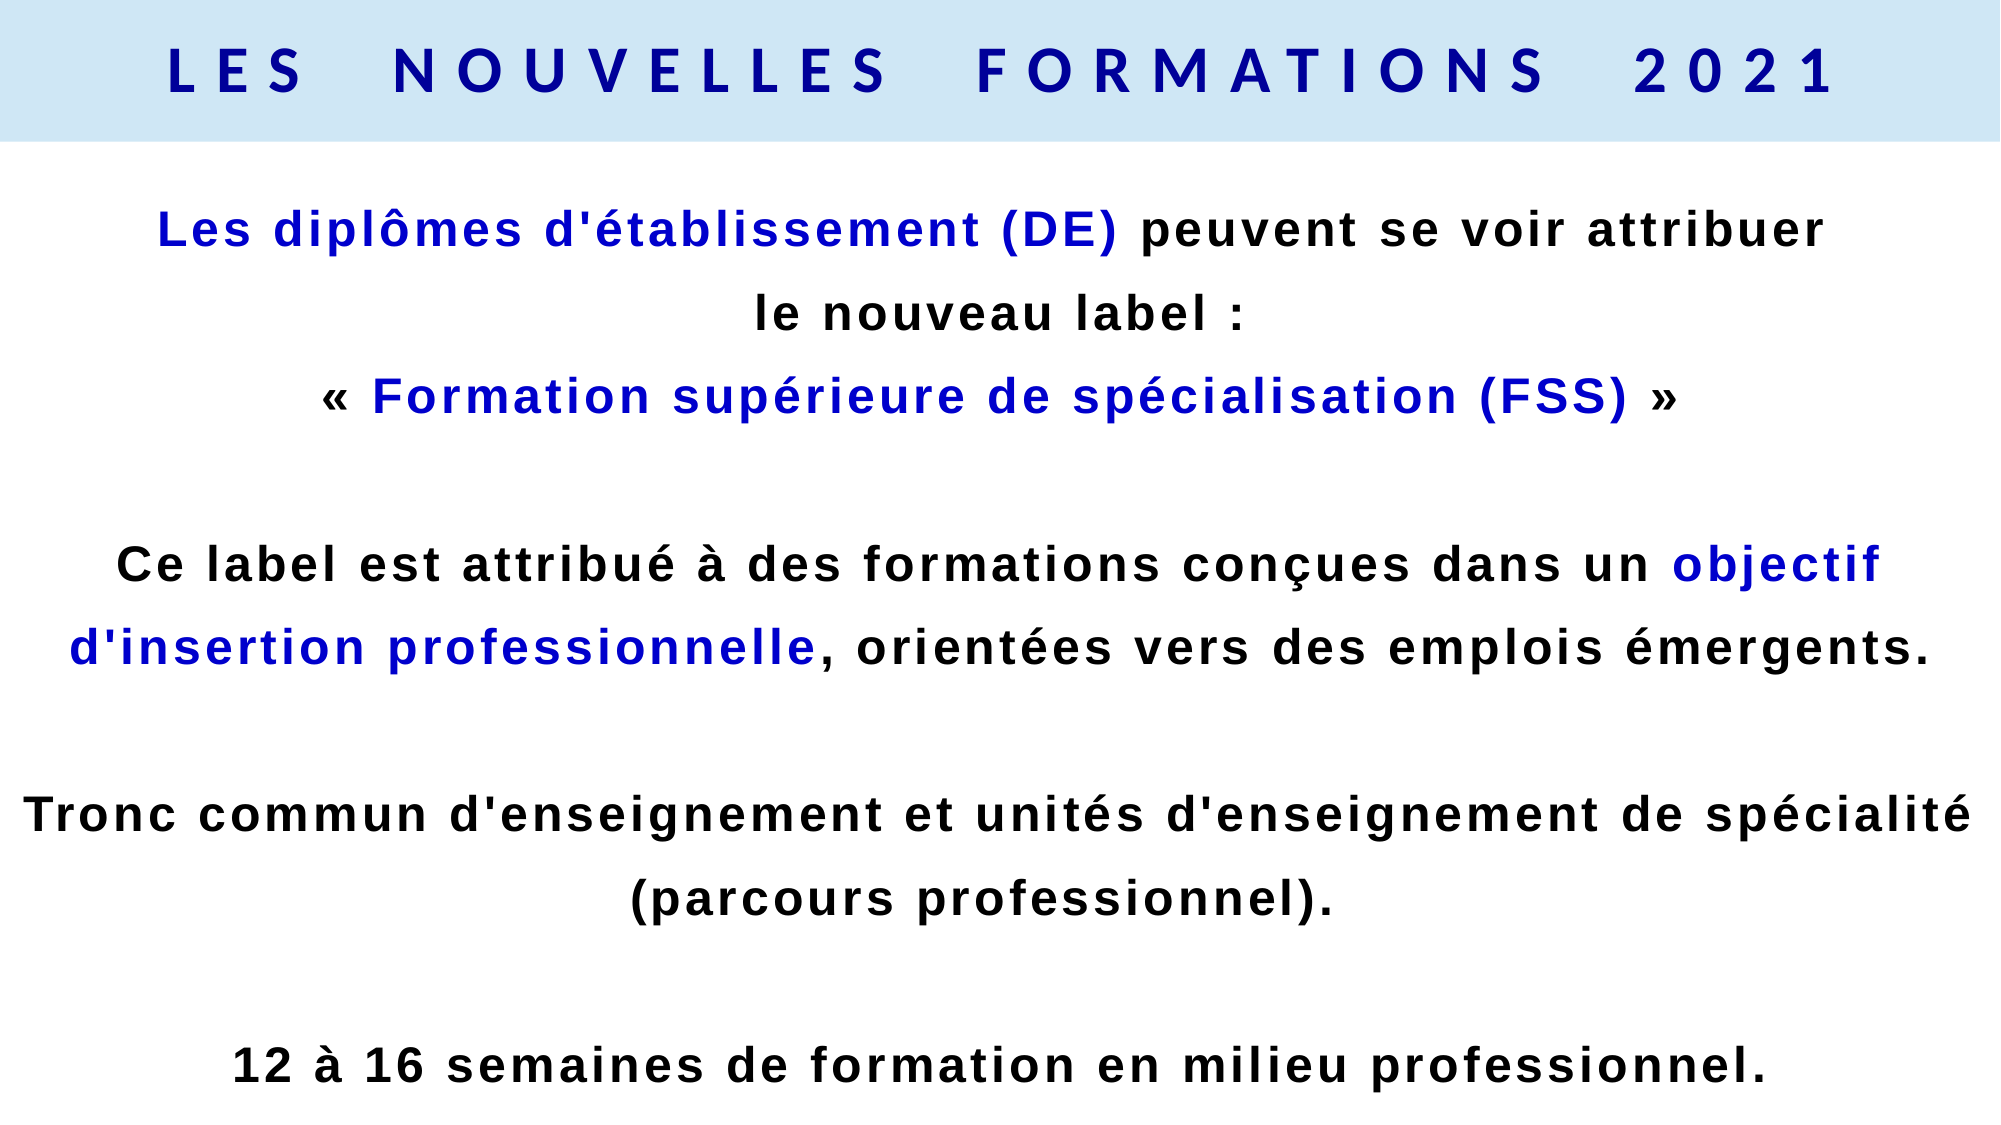

# LES NOUVELLES FORMATIONS 2021
Les diplômes d'établissement (DE) peuvent se voir attribuer
le nouveau label :
« Formation supérieure de spécialisation (FSS) »
Ce label est attribué à des formations conçues dans un objectif d'insertion professionnelle, orientées vers des emplois émergents.
Tronc commun d'enseignement et unités d'enseignement de spécialité (parcours professionnel).
12 à 16 semaines de formation en milieu professionnel.